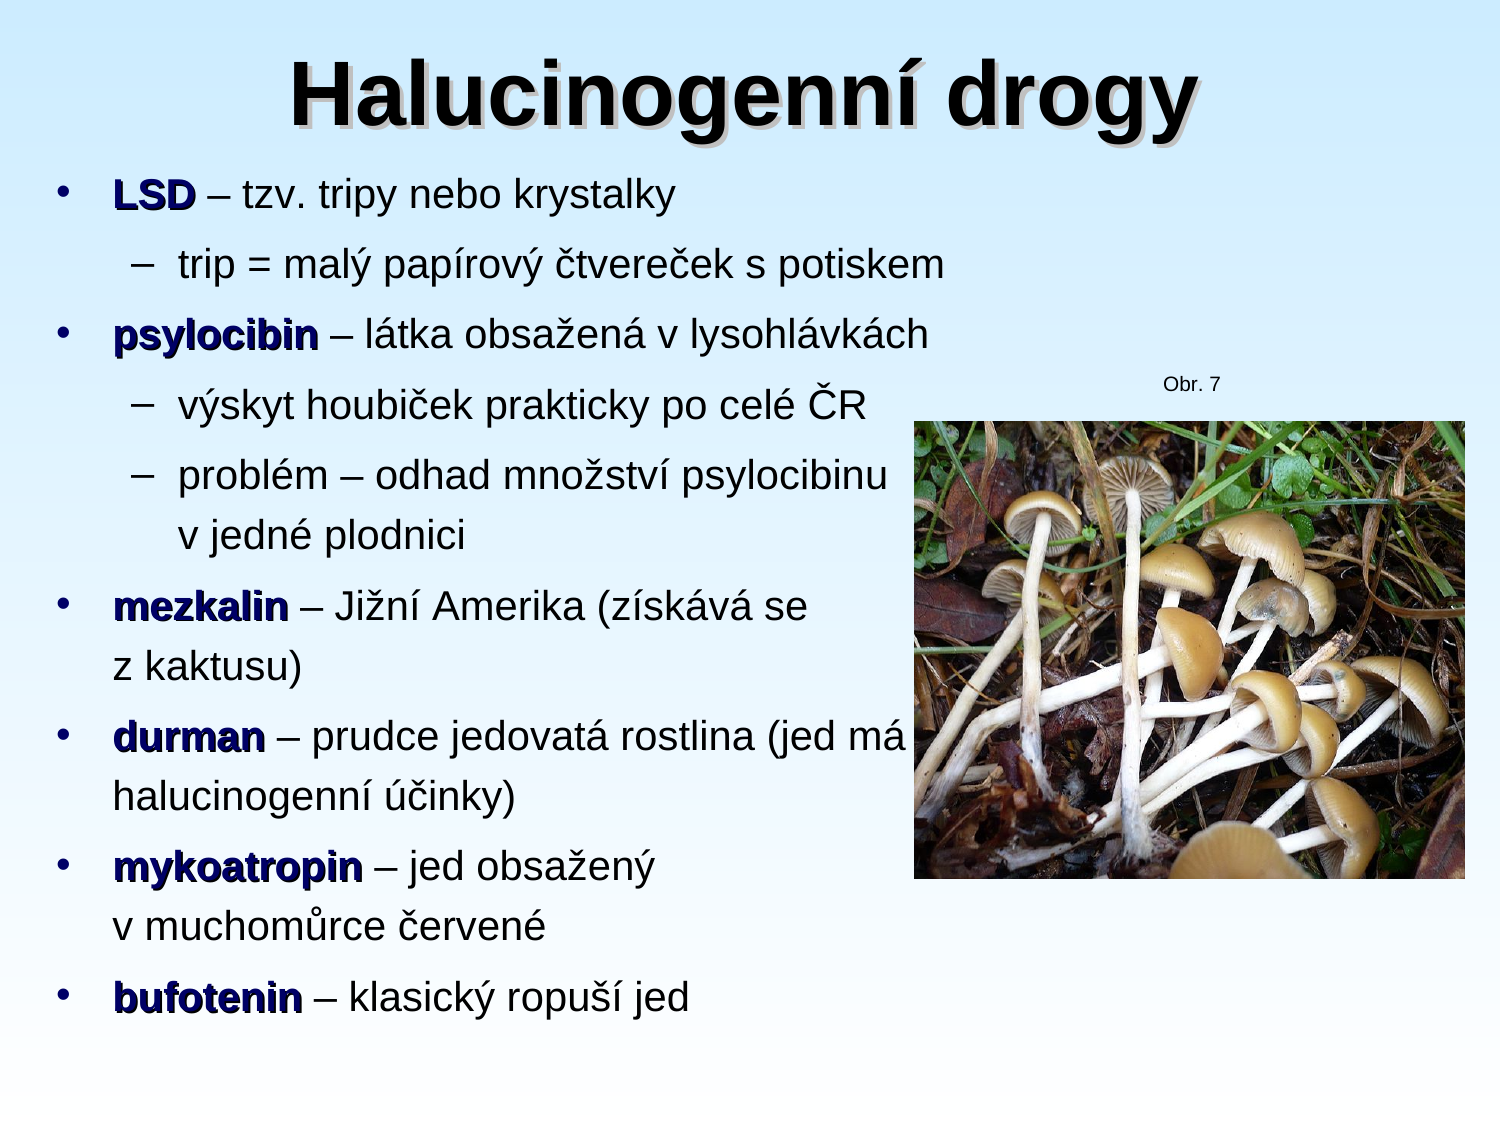

# Halucinogenní drogy
LSD – tzv. tripy nebo krystalky
trip = malý papírový čtvereček s potiskem
psylocibin – látka obsažená v lysohlávkách
výskyt houbiček prakticky po celé ČR
problém – odhad množství psylocibinu
v jedné plodnici
mezkalin – Jižní Amerika (získává se
z kaktusu)
durman – prudce jedovatá rostlina (jed má halucinogenní účinky)
mykoatropin – jed obsažený
v muchomůrce červené
bufotenin – klasický ropuší jed
Obr. 7